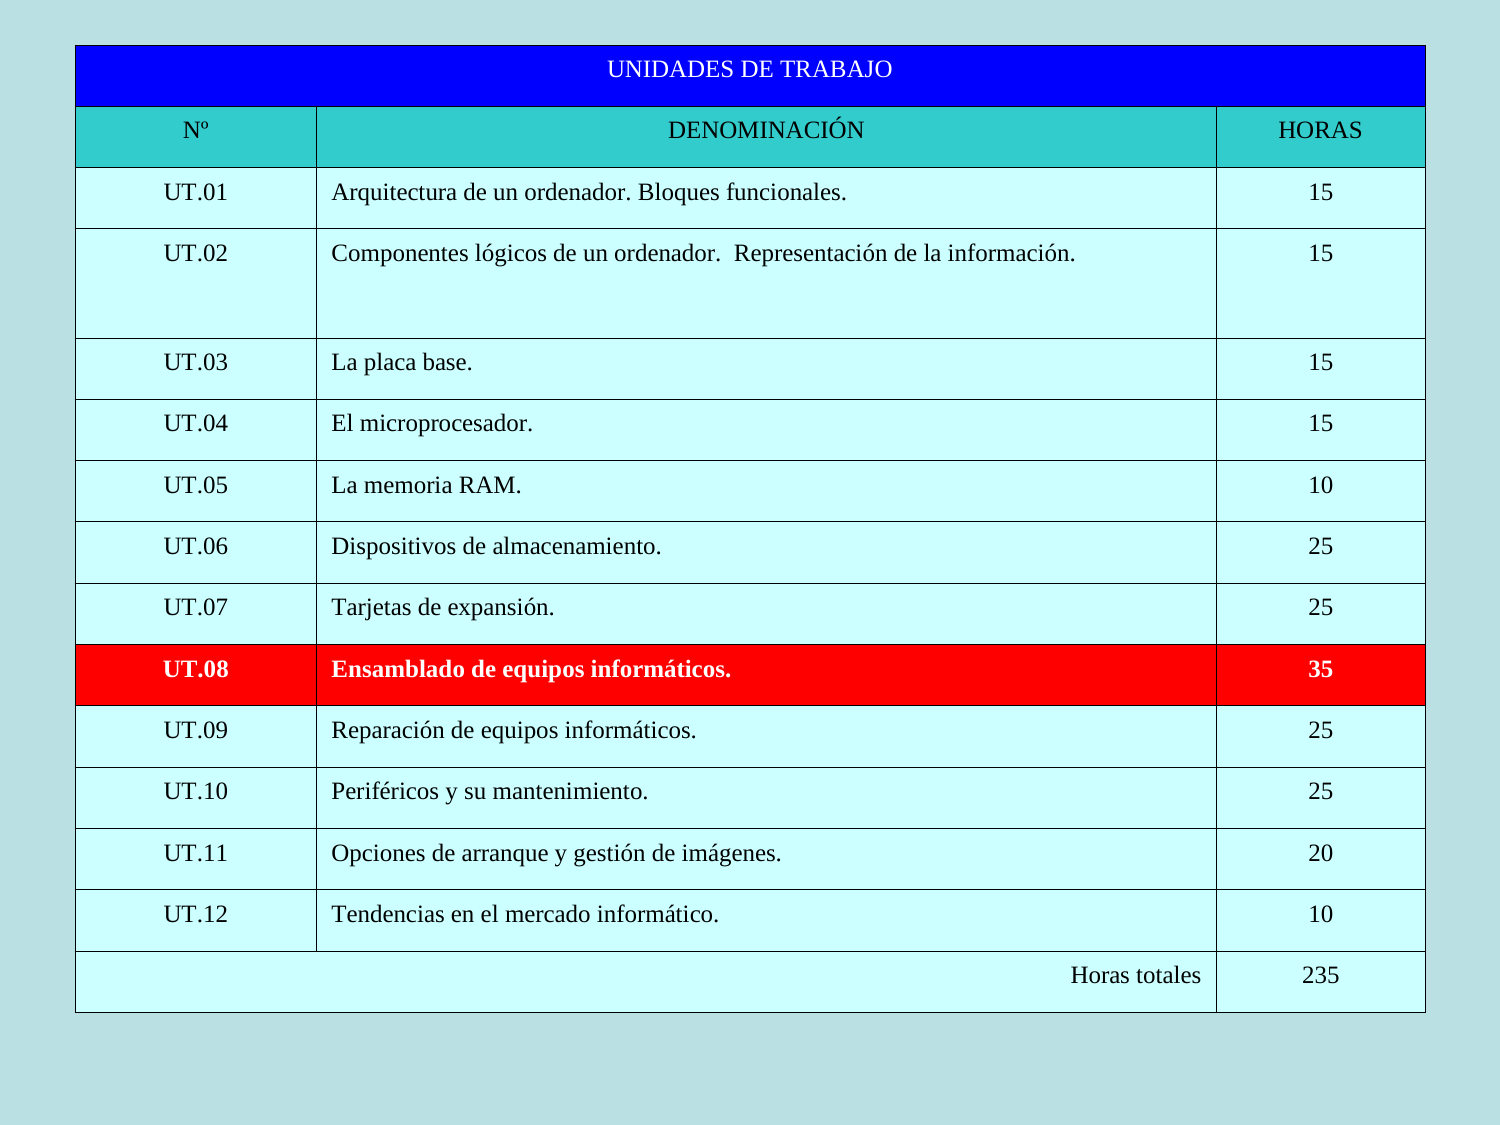

| UNIDADES DE TRABAJO | | |
| --- | --- | --- |
| Nº | DENOMINACIÓN | HORAS |
| UT.01 | Arquitectura de un ordenador. Bloques funcionales. | 15 |
| UT.02 | Componentes lógicos de un ordenador. Representación de la información. | 15 |
| UT.03 | La placa base. | 15 |
| UT.04 | El microprocesador. | 15 |
| UT.05 | La memoria RAM. | 10 |
| UT.06 | Dispositivos de almacenamiento. | 25 |
| UT.07 | Tarjetas de expansión. | 25 |
| UT.08 | Ensamblado de equipos informáticos. | 35 |
| UT.09 | Reparación de equipos informáticos. | 25 |
| UT.10 | Periféricos y su mantenimiento. | 25 |
| UT.11 | Opciones de arranque y gestión de imágenes. | 20 |
| UT.12 | Tendencias en el mercado informático. | 10 |
| Horas totales | | 235 |